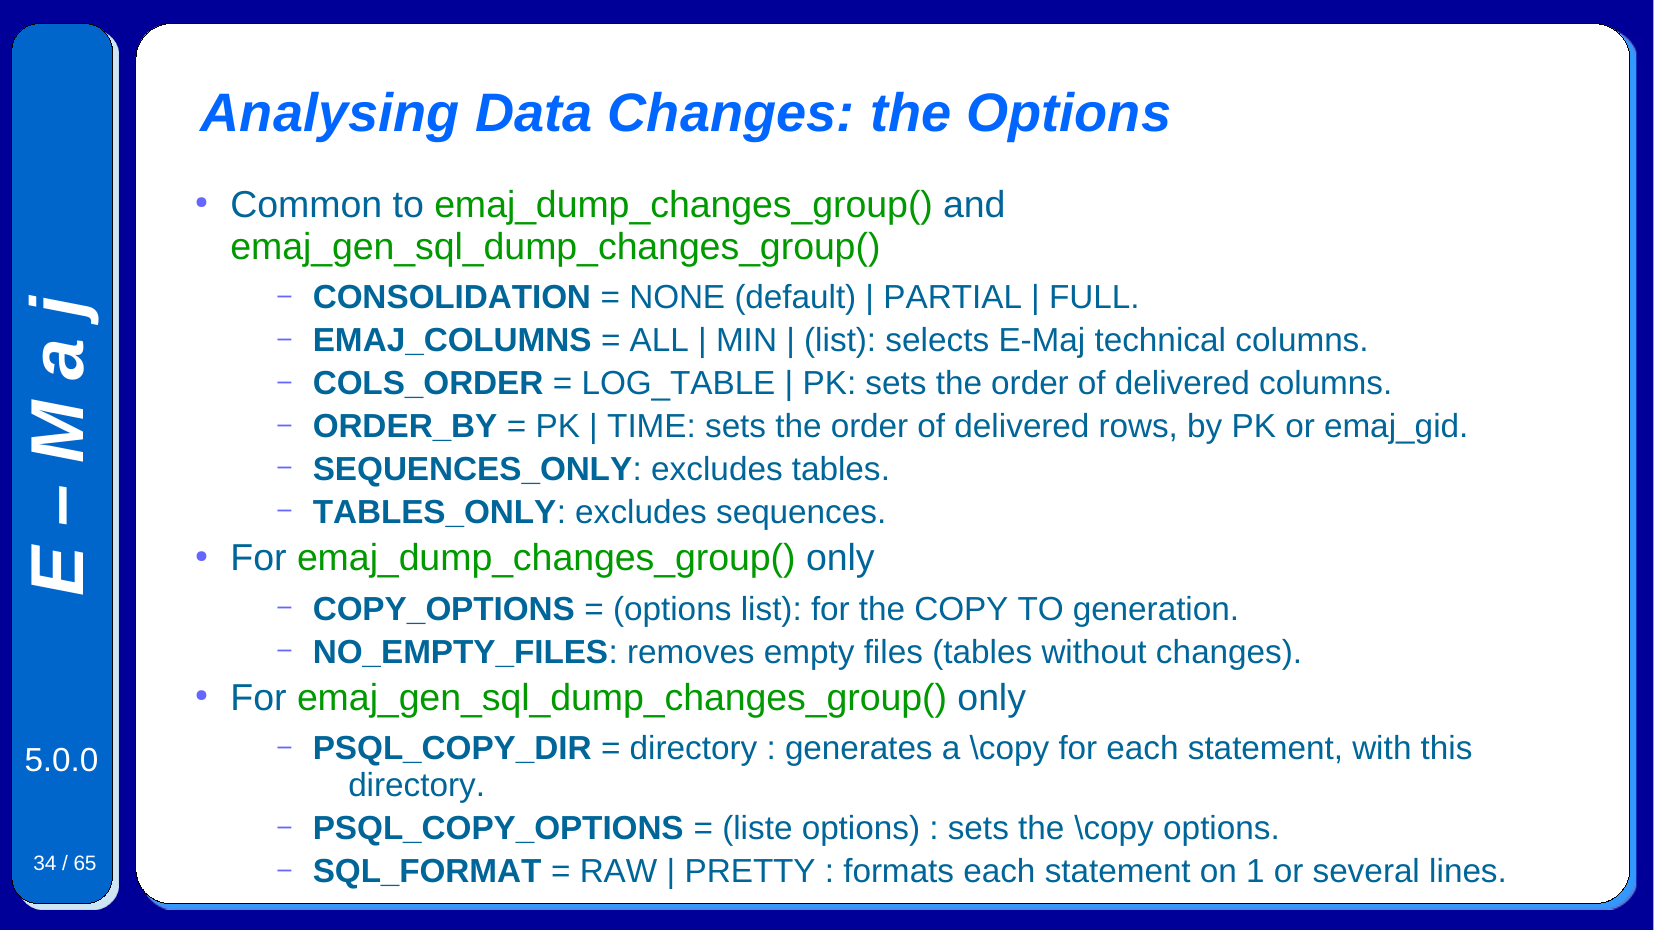

# Analysing Data Changes: the Options
Common to emaj_dump_changes_group() and emaj_gen_sql_dump_changes_group()
CONSOLIDATION = NONE (default) | PARTIAL | FULL.
EMAJ_COLUMNS = ALL | MIN | (list): selects E-Maj technical columns.
COLS_ORDER = LOG_TABLE | PK: sets the order of delivered columns.
ORDER_BY = PK | TIME: sets the order of delivered rows, by PK or emaj_gid.
SEQUENCES_ONLY: excludes tables.
TABLES_ONLY: excludes sequences.
For emaj_dump_changes_group() only
COPY_OPTIONS = (options list): for the COPY TO generation.
NO_EMPTY_FILES: removes empty files (tables without changes).
For emaj_gen_sql_dump_changes_group() only
PSQL_COPY_DIR = directory : generates a \copy for each statement, with this directory.
PSQL_COPY_OPTIONS = (liste options) : sets the \copy options.
SQL_FORMAT = RAW | PRETTY : formats each statement on 1 or several lines.